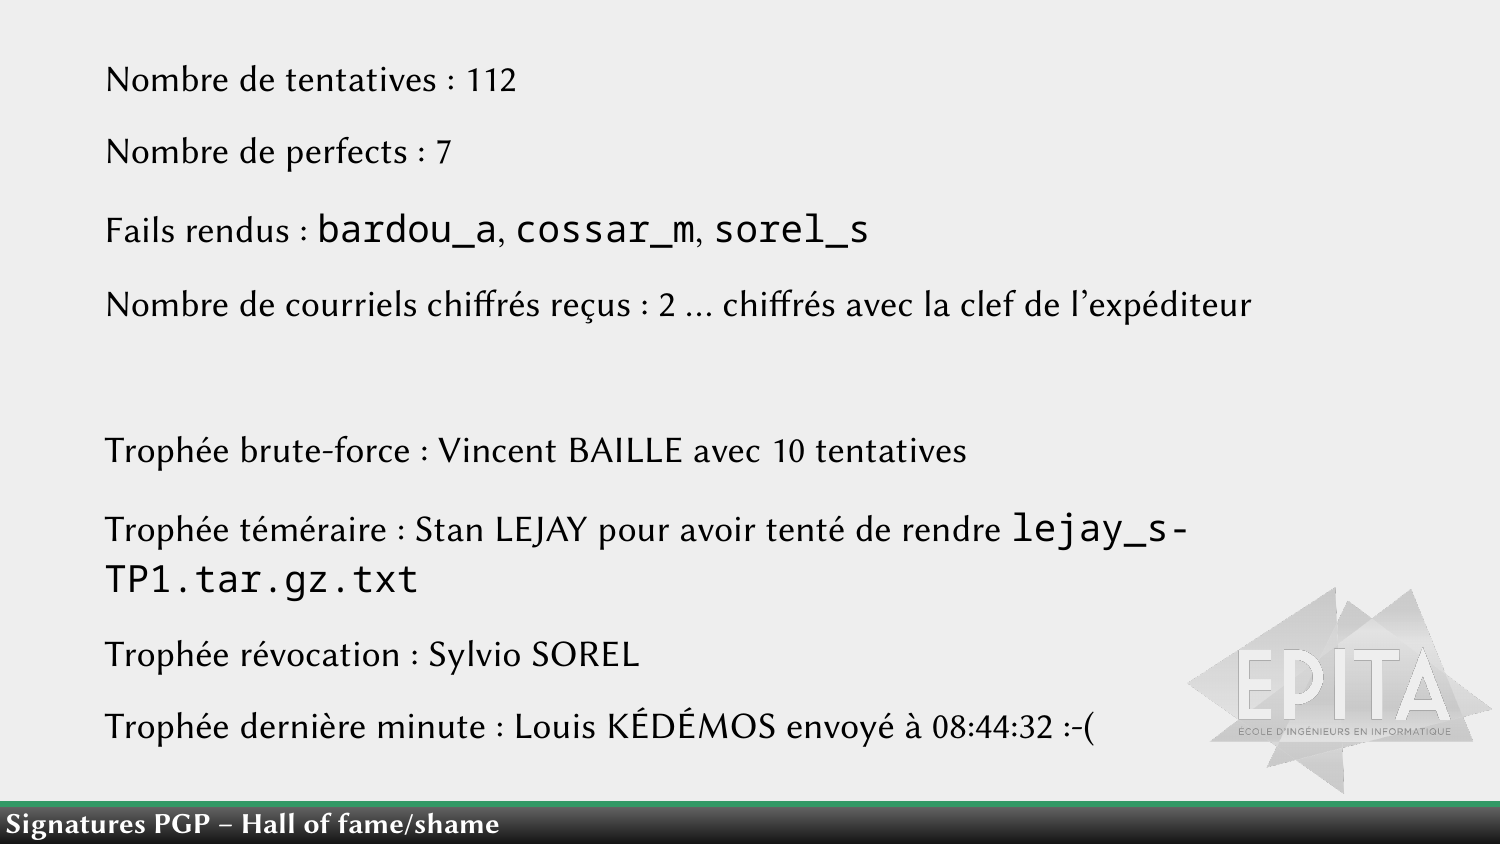

Nombre de tentatives : 112
Nombre de perfects : 7
Fails rendus : bardou_a, cossar_m, sorel_s
Nombre de courriels chiffrés reçus : 2 … chiffrés avec la clef de l’expéditeur
Trophée brute-force : Vincent Baille avec 10 tentatives
Trophée téméraire : Stan Lejay pour avoir tenté de rendre lejay_s-TP1.tar.gz.txt
Trophée révocation : Sylvio Sorel
Trophée dernière minute : Louis Kédémos envoyé à 08:44:32 :-(
# Signatures PGP – Hall of fame/shame